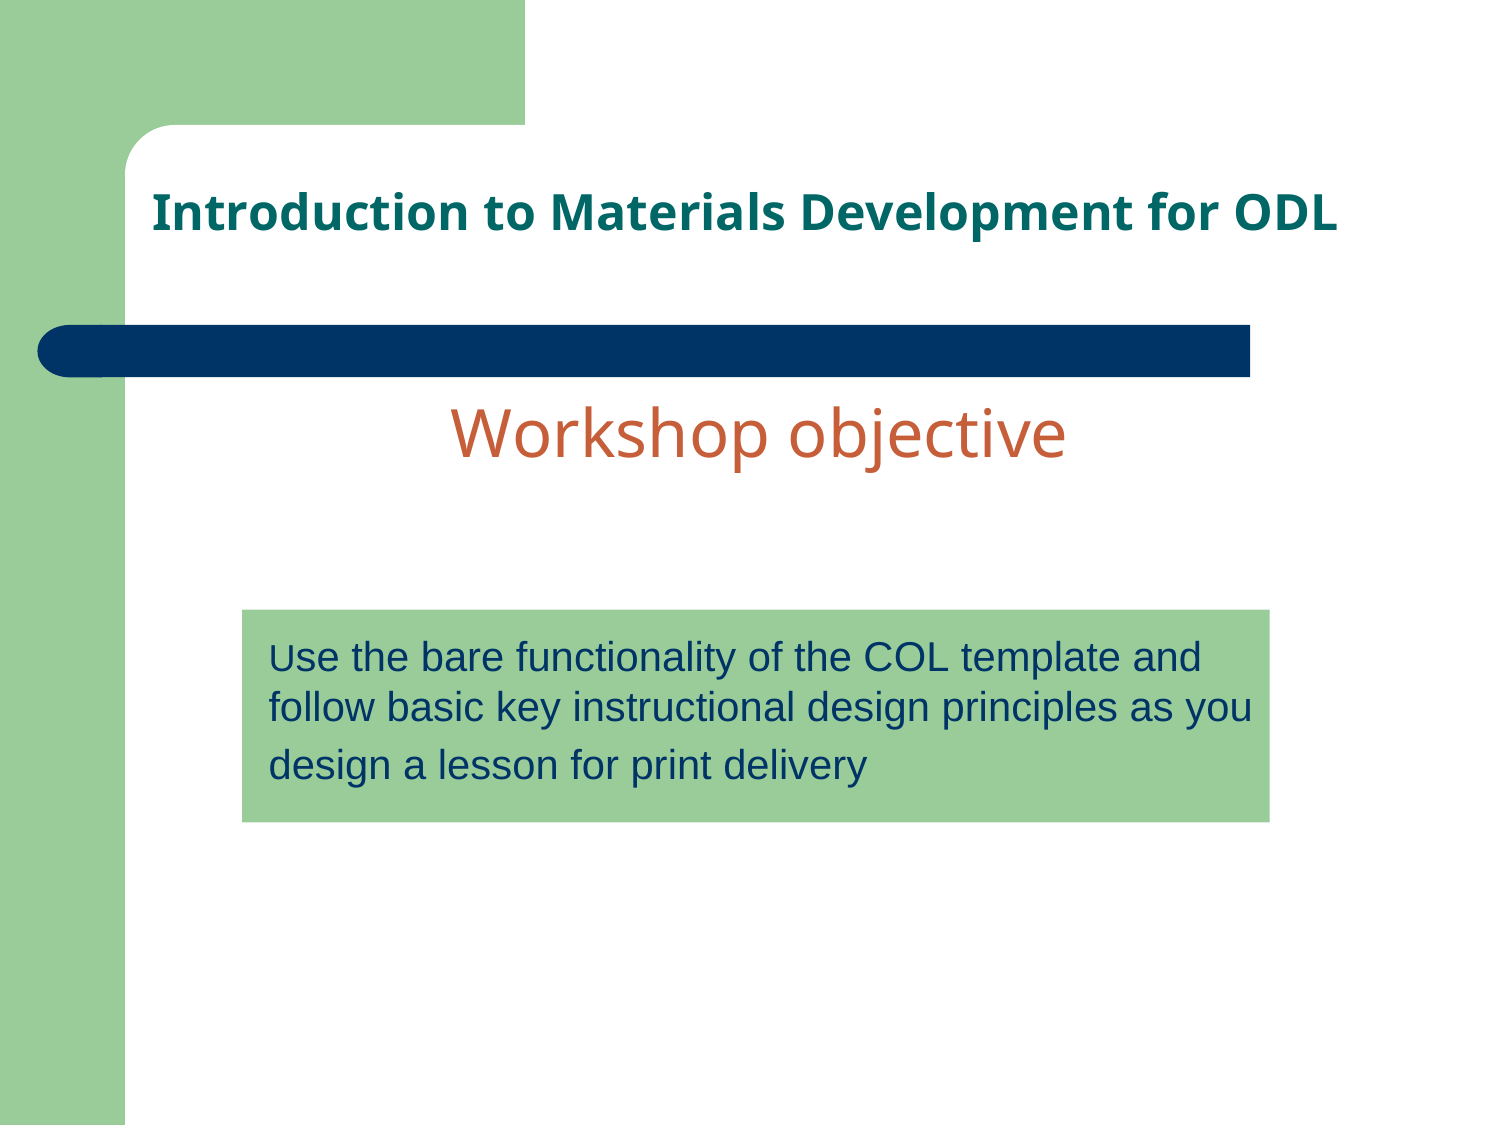

# Introduction to Materials Development for ODL
Workshop objective
Use the bare functionality of the COL template and follow basic key instructional design principles as you design a lesson for print delivery